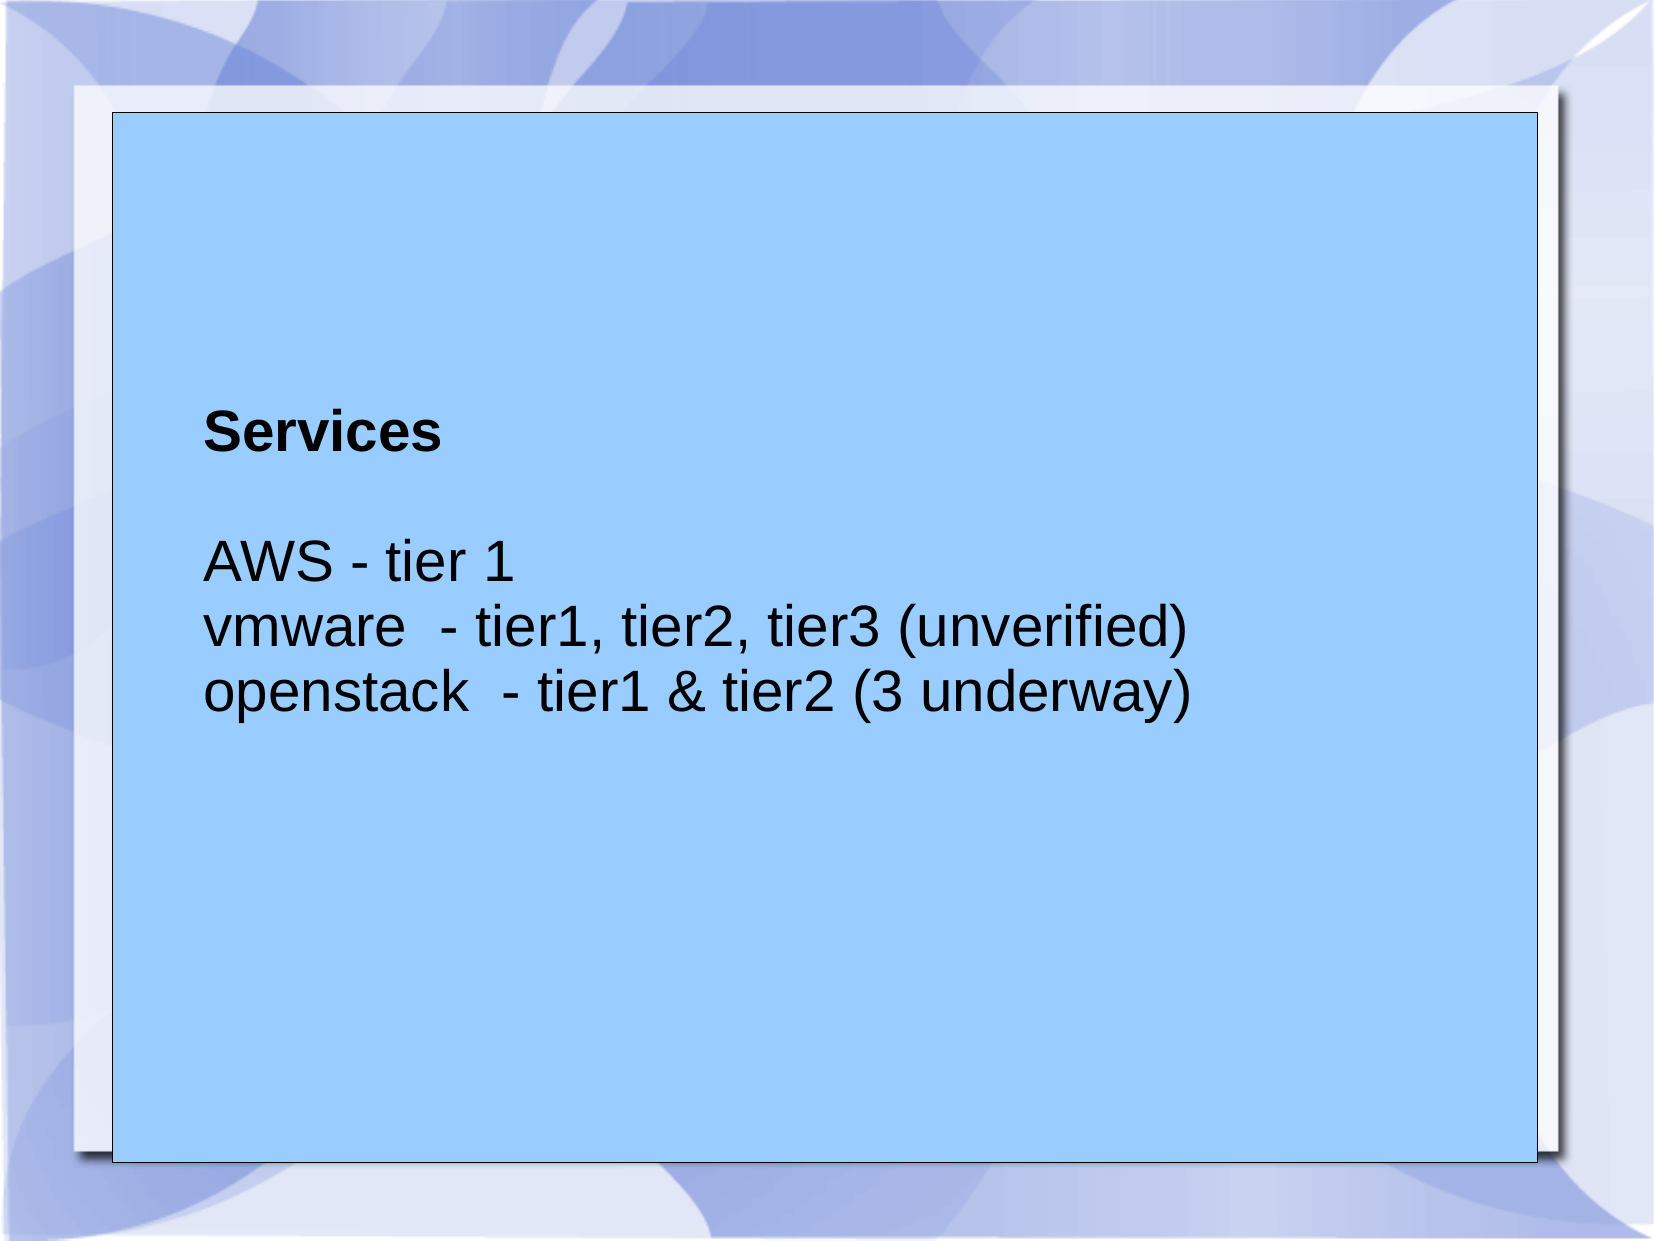

Services
AWS - tier 1
vmware - tier1, tier2, tier3 (unverified)
openstack - tier1 & tier2 (3 underway)